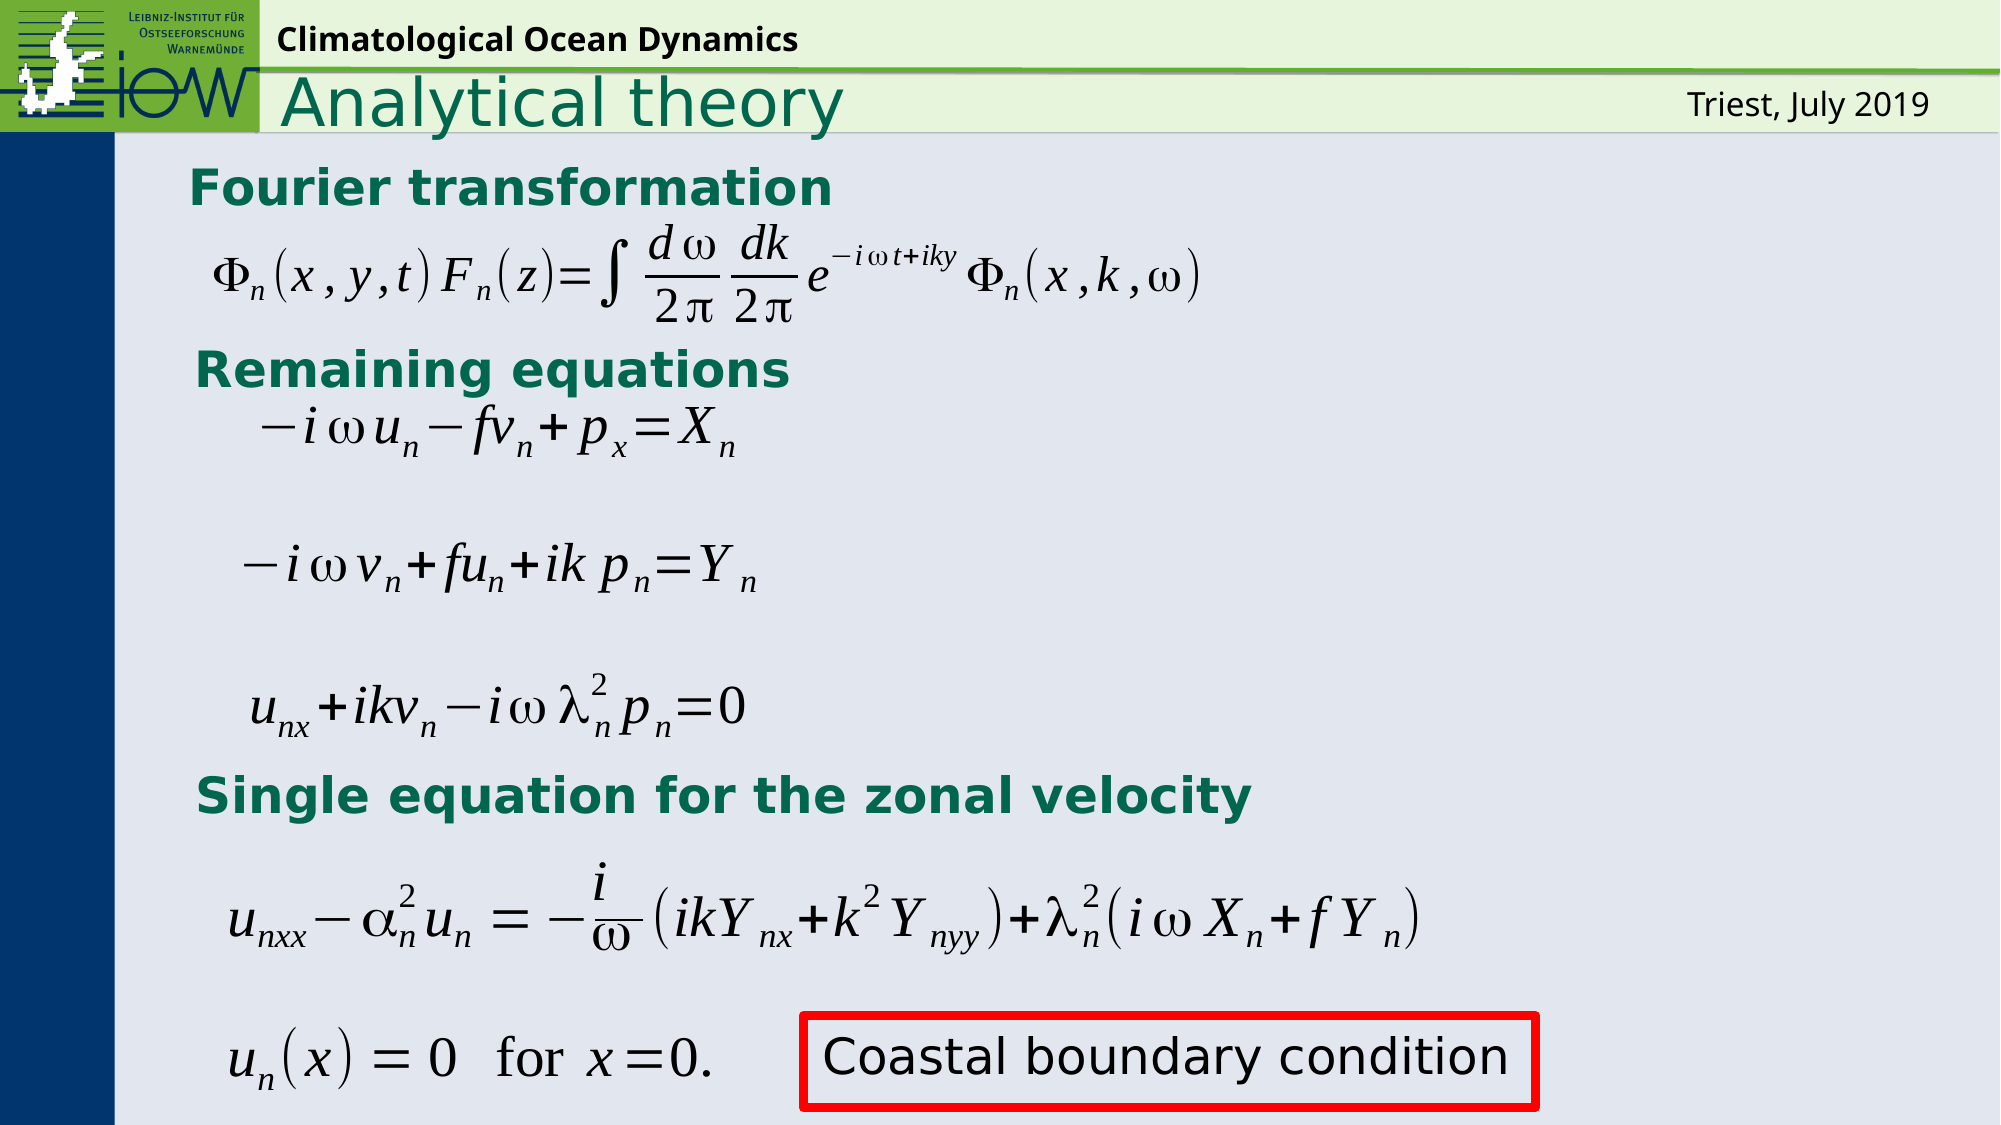

Analytical theory
Fourier transformation
Remaining equations
Single equation for the zonal velocity
Coastal boundary condition